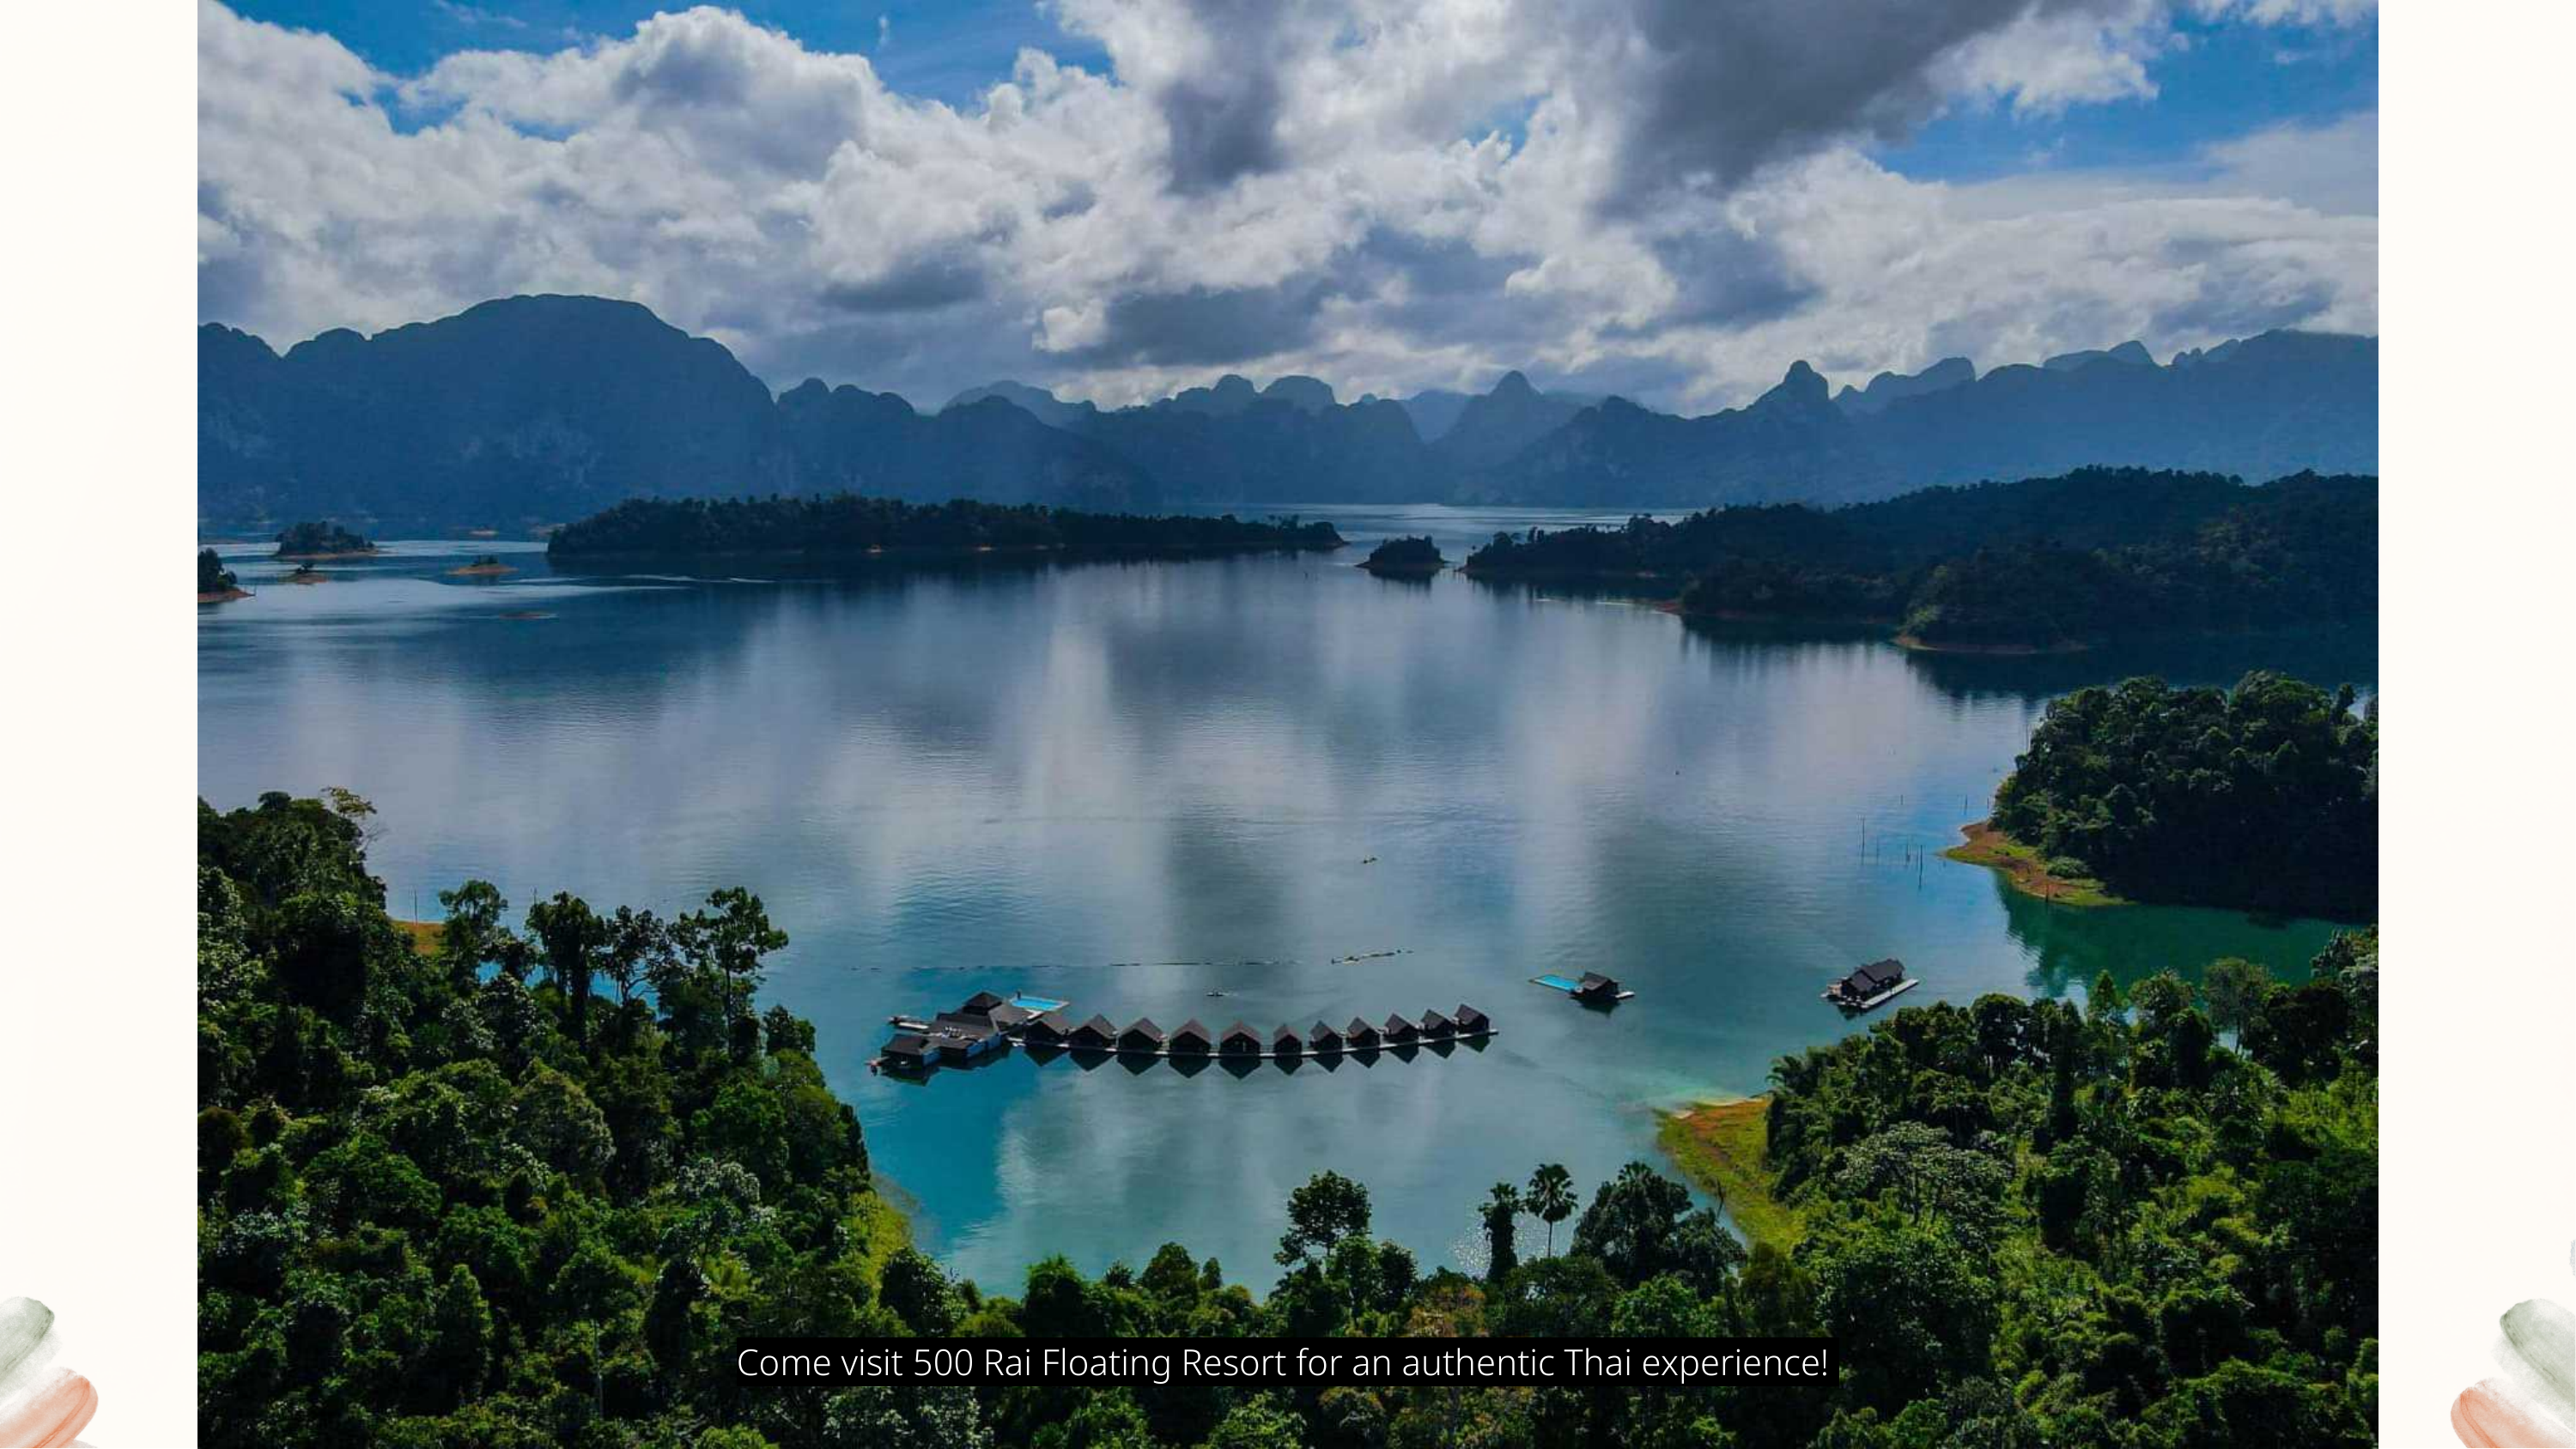

Come visit 500 Rai Floating Resort for an authentic Thai experience!